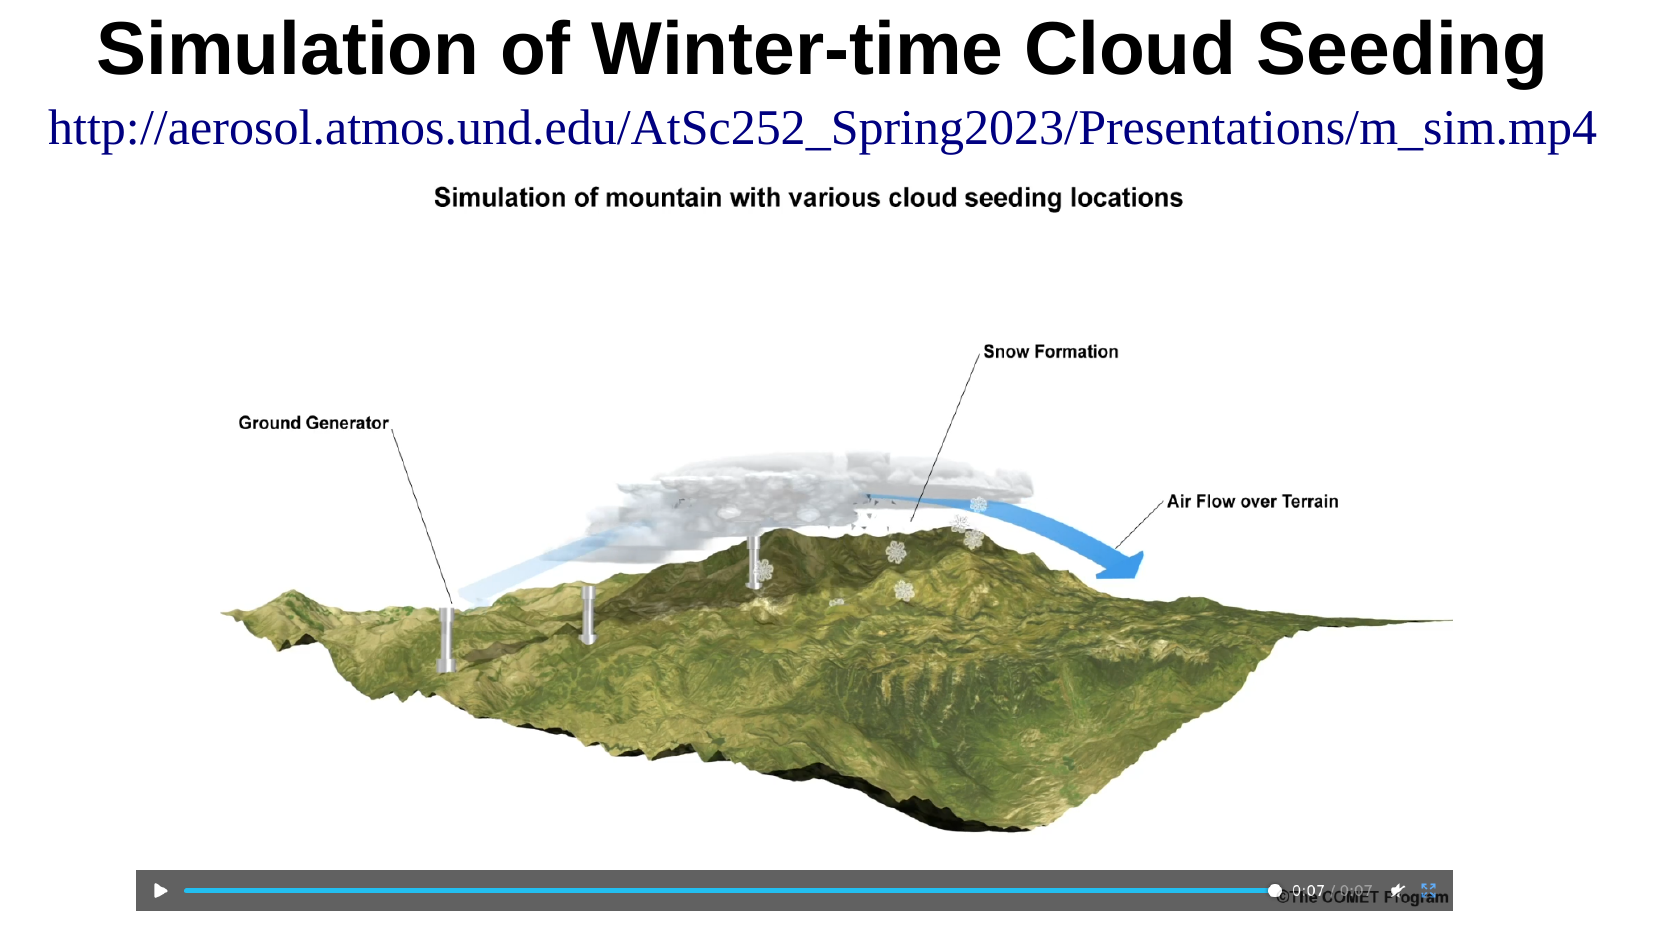

# Simulation of Winter-time Cloud Seeding
http://aerosol.atmos.und.edu/AtSc252_Spring2023/Presentations/m_sim.mp4